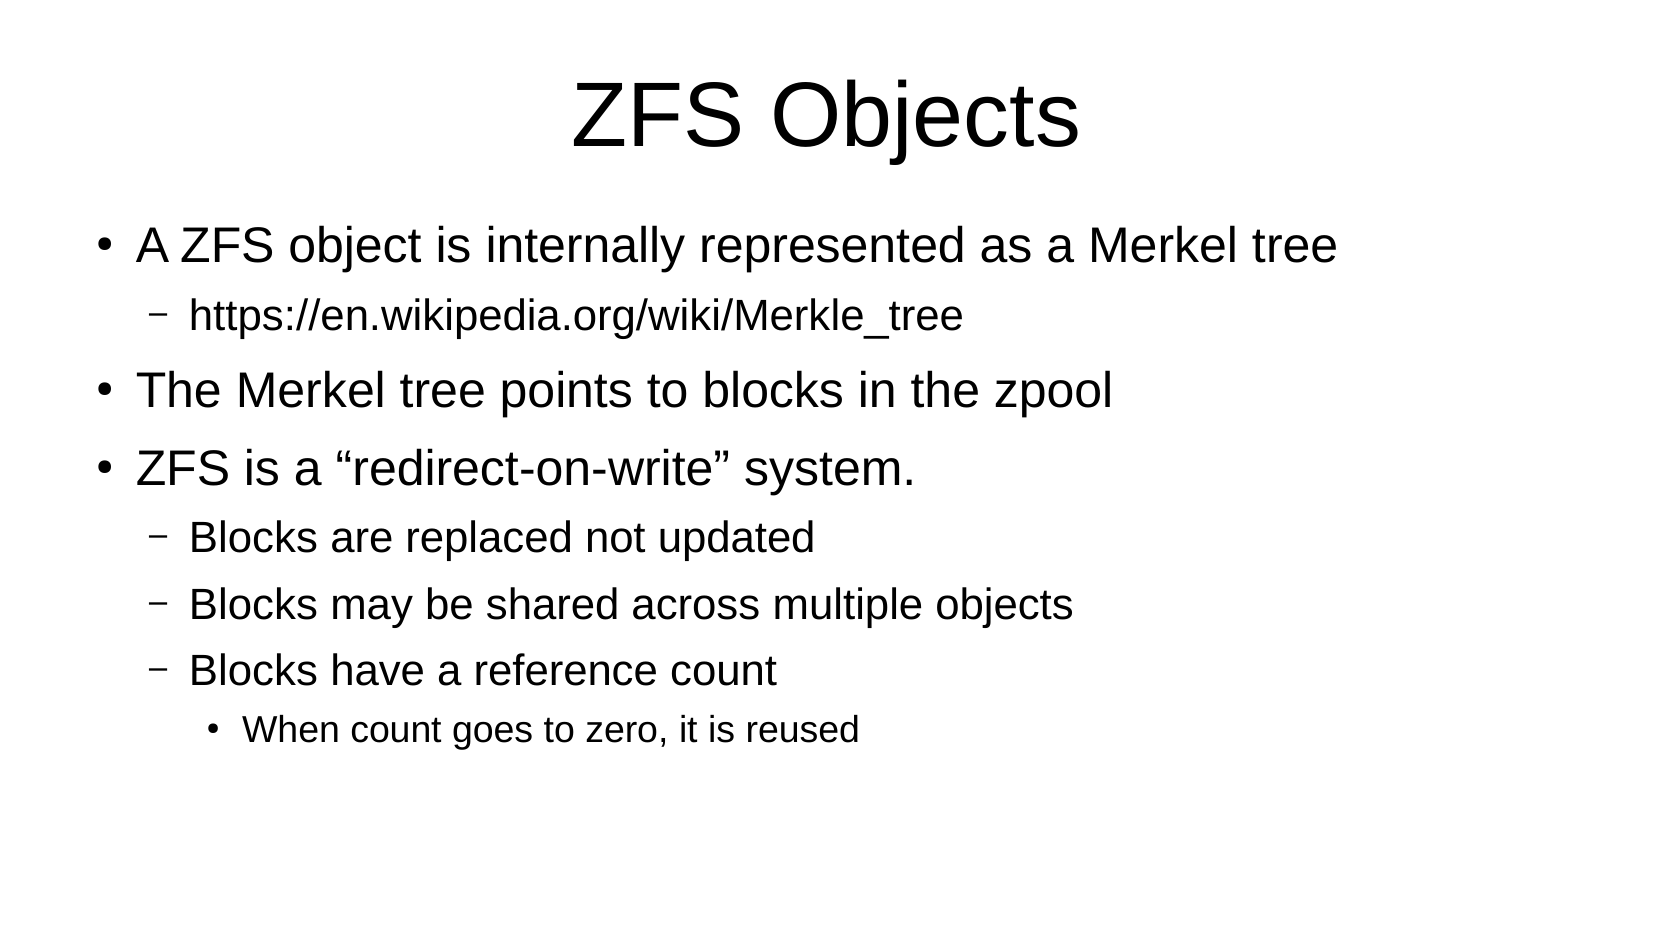

# ZFS Objects
A ZFS object is internally represented as a Merkel tree
https://en.wikipedia.org/wiki/Merkle_tree
The Merkel tree points to blocks in the zpool
ZFS is a “redirect-on-write” system.
Blocks are replaced not updated
Blocks may be shared across multiple objects
Blocks have a reference count
When count goes to zero, it is reused